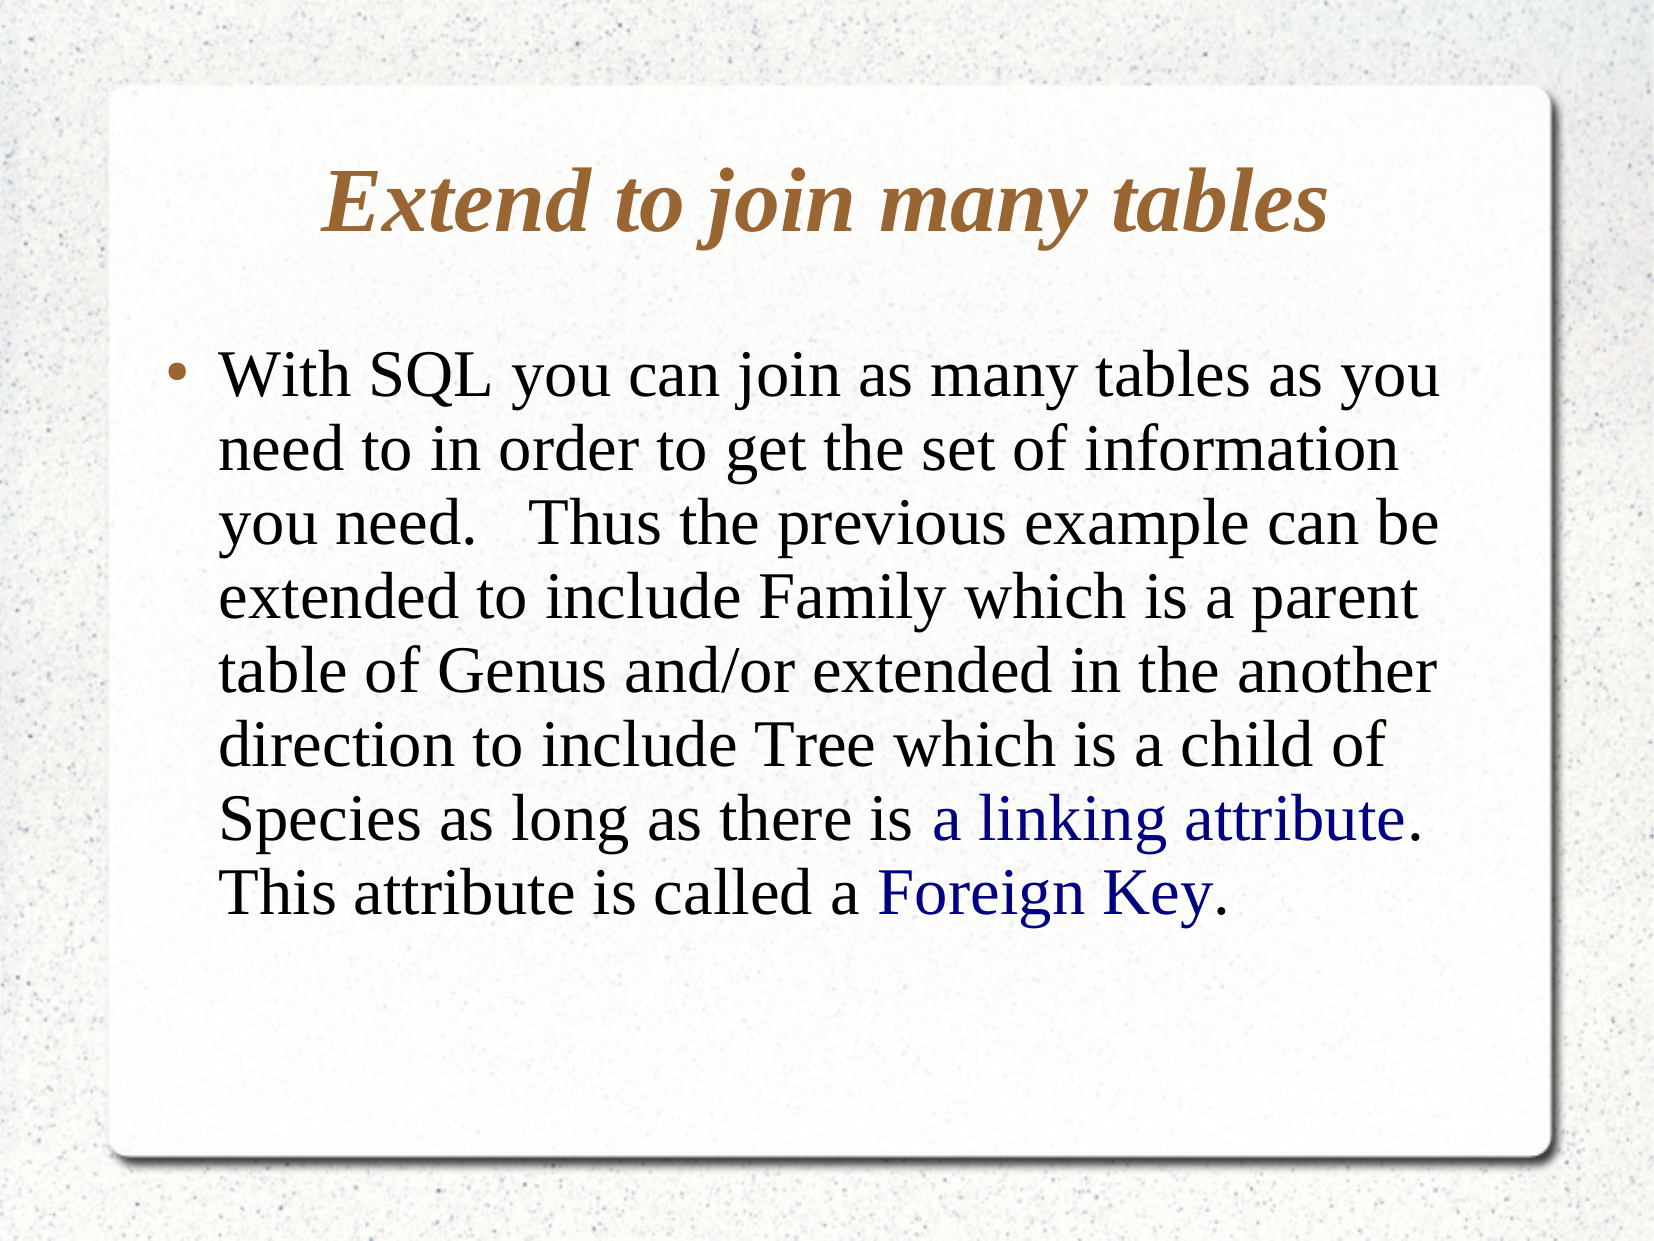

# Extend to join many tables
With SQL you can join as many tables as you need to in order to get the set of information you need. Thus the previous example can be extended to include Family which is a parent table of Genus and/or extended in the another direction to include Tree which is a child of Species as long as there is a linking attribute. This attribute is called a Foreign Key.